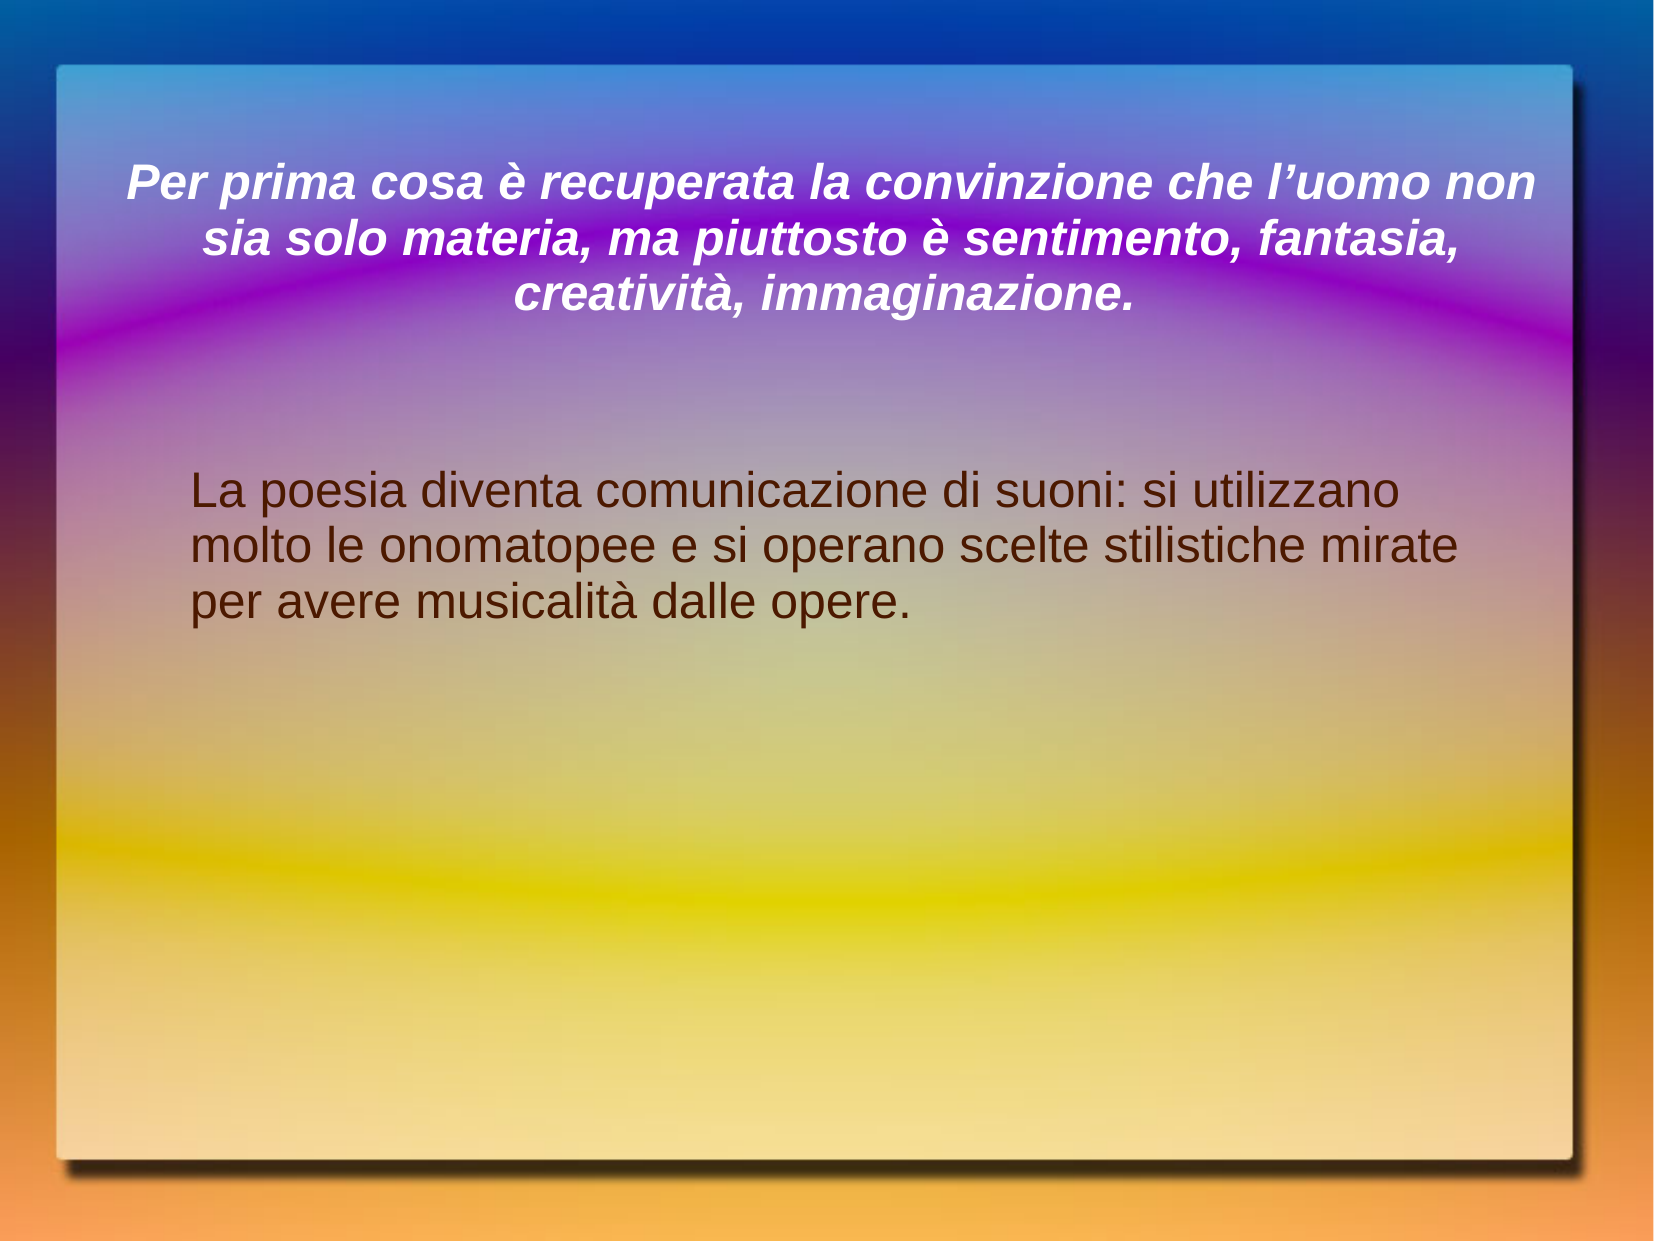

# Per prima cosa è recuperata la convinzione che l’uomo non sia solo materia, ma piuttosto è sentimento, fantasia, creatività, immaginazione.
La poesia diventa comunicazione di suoni: si utilizzano molto le onomatopee e si operano scelte stilistiche mirate per avere musicalità dalle opere.